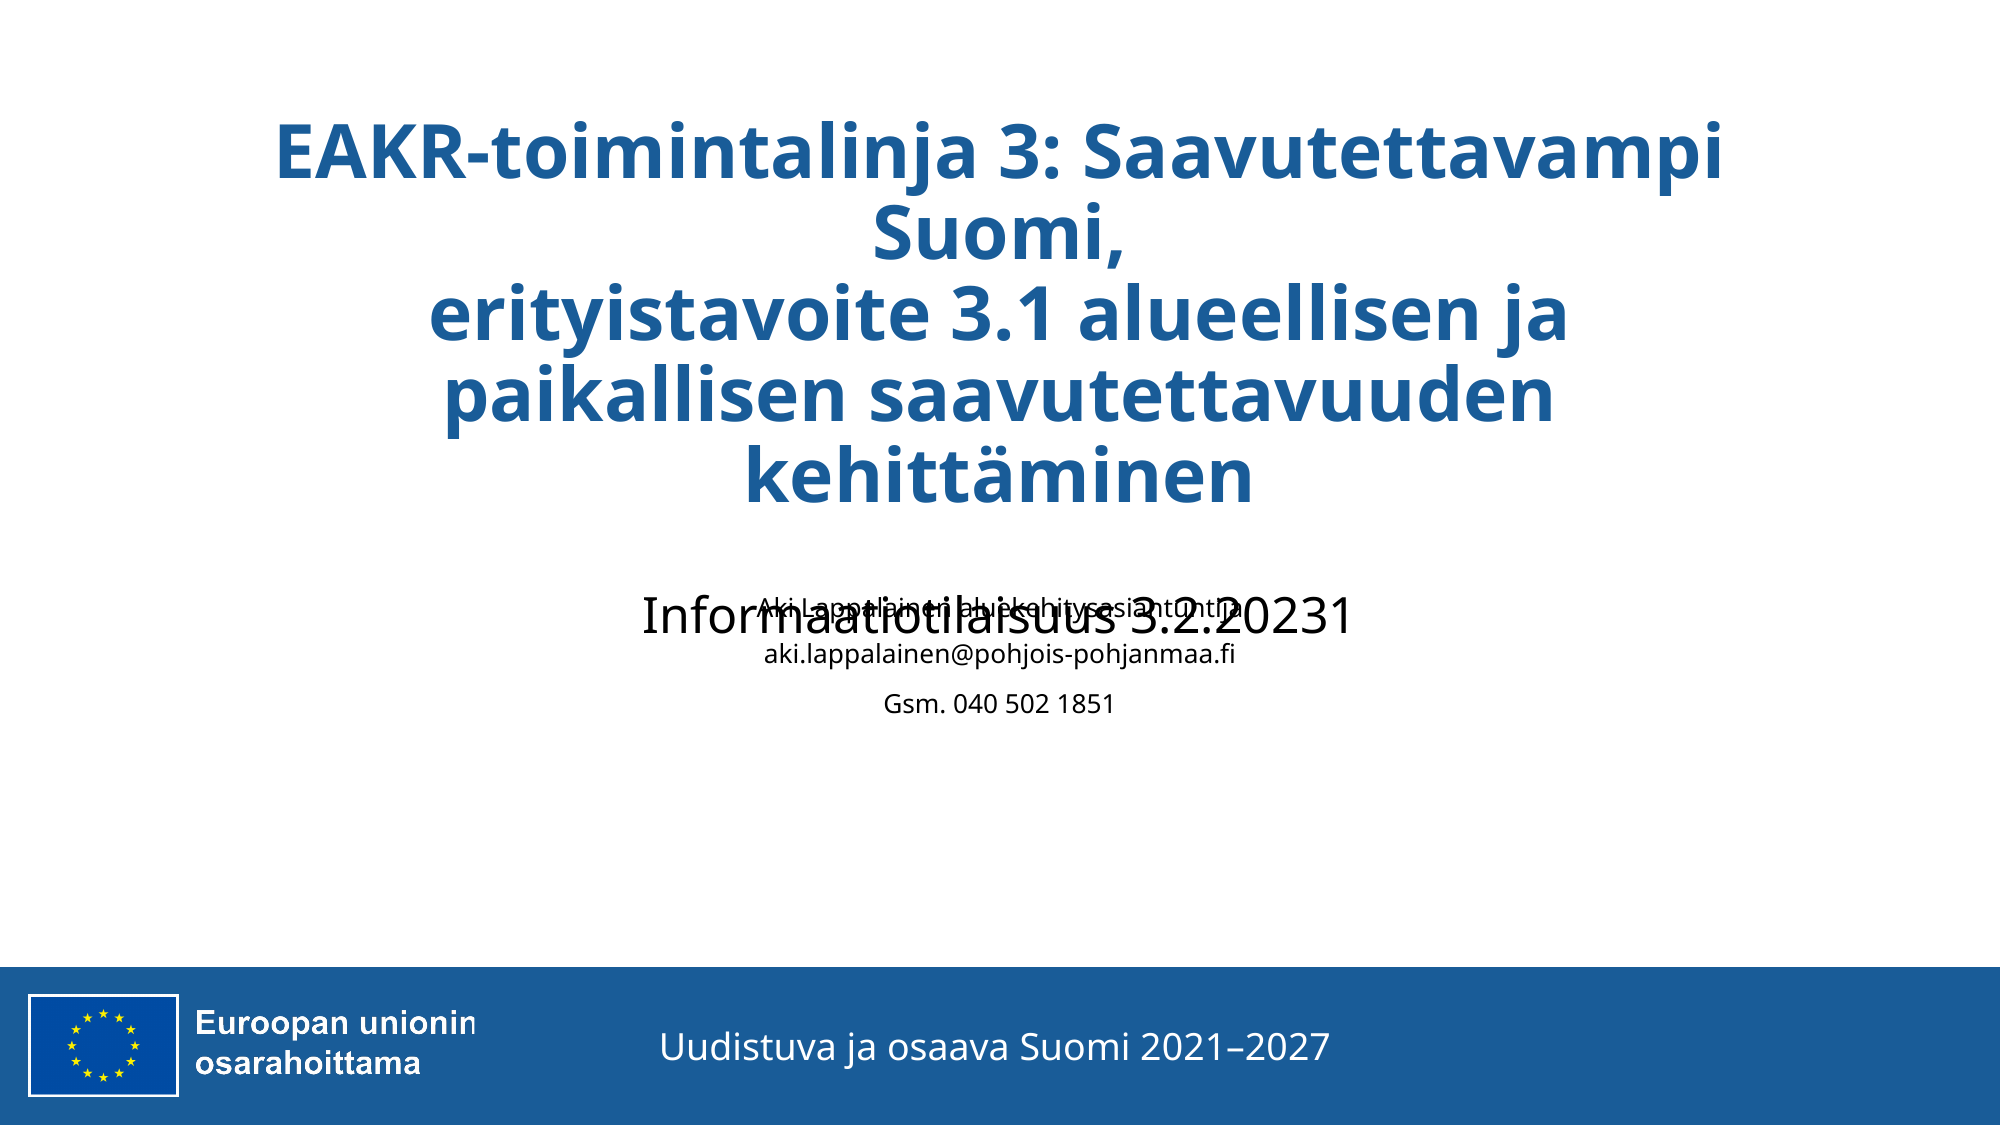

# EAKR-toimintalinja 3: Saavutettavampi Suomi, erityistavoite 3.1 alueellisen ja paikallisen saavutettavuuden kehittäminen
Informaatiotilaisuus 3.2.20231
Aki Lappalainen aluekehitysasiantuntija
aki.lappalainen@pohjois-pohjanmaa.fi
Gsm. 040 502 1851